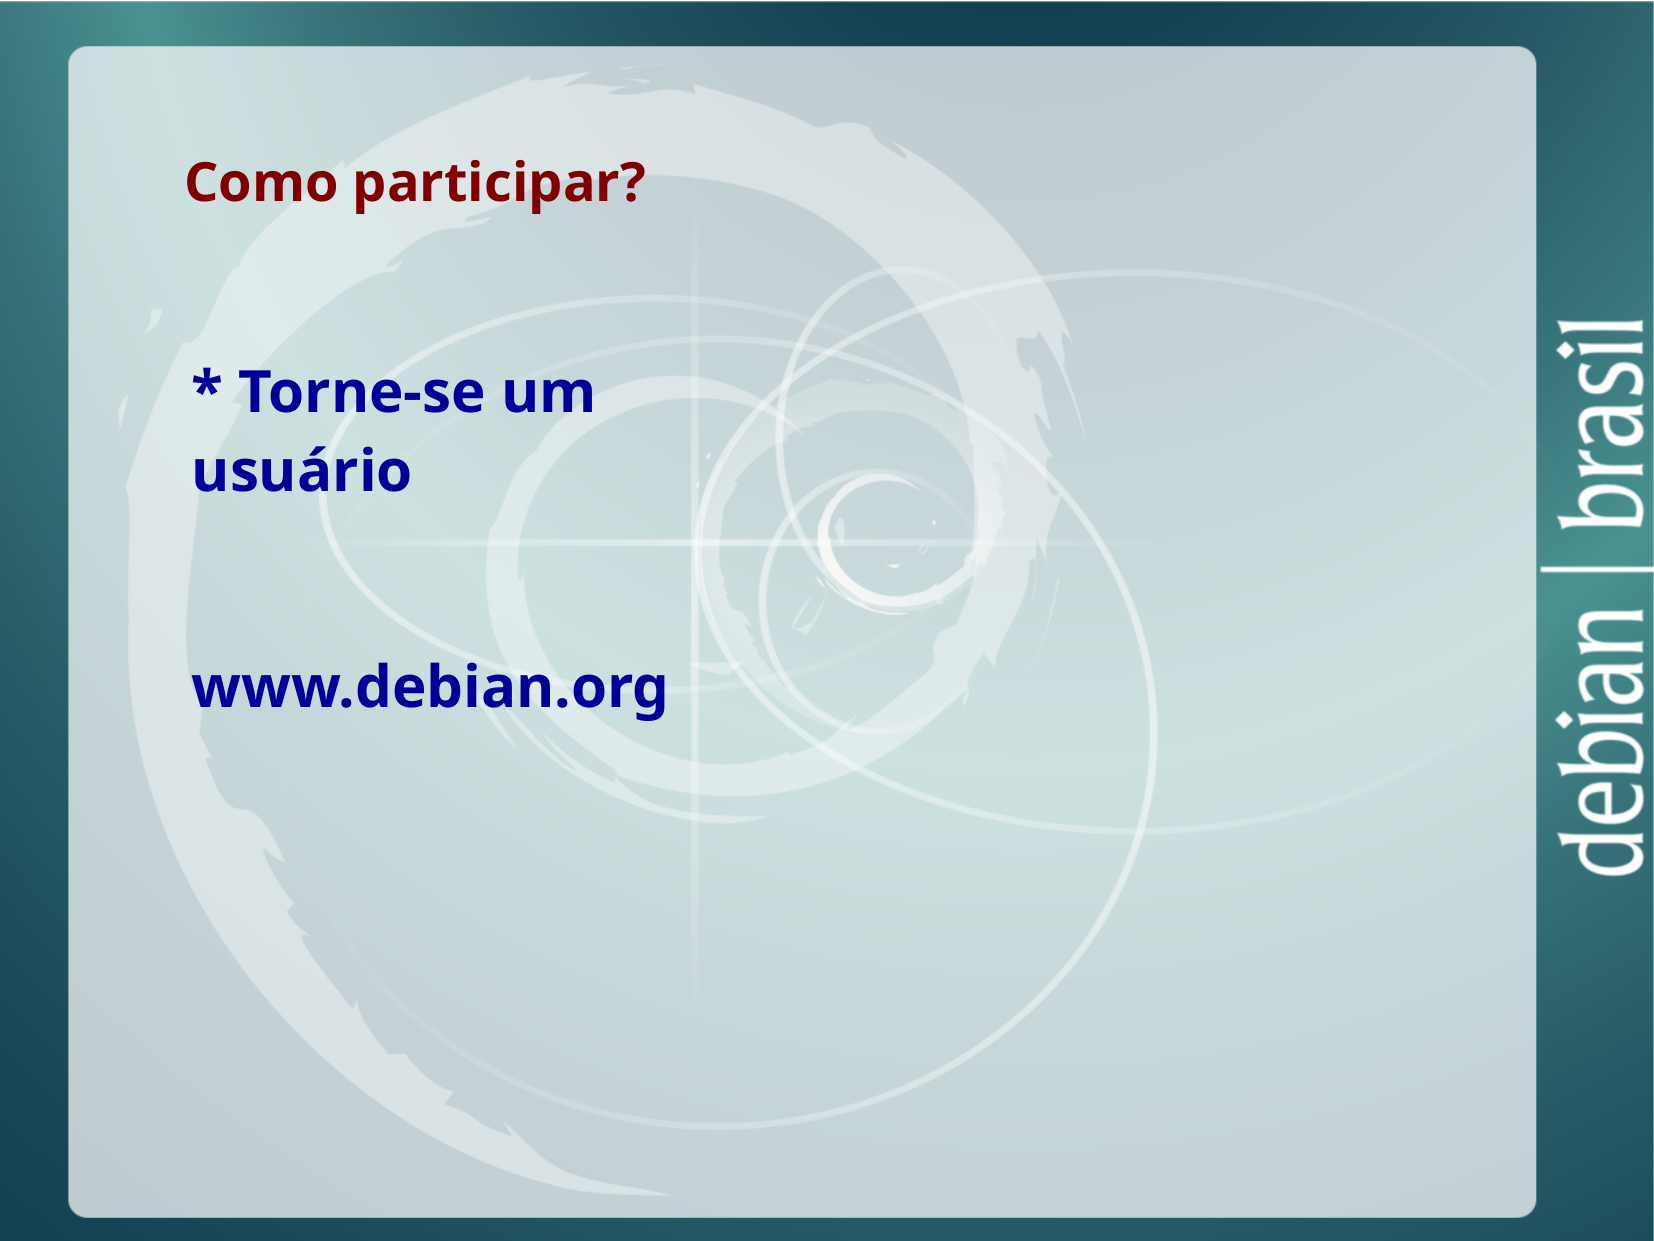

Como participar?
* Torne-se um usuário
www.debian.org